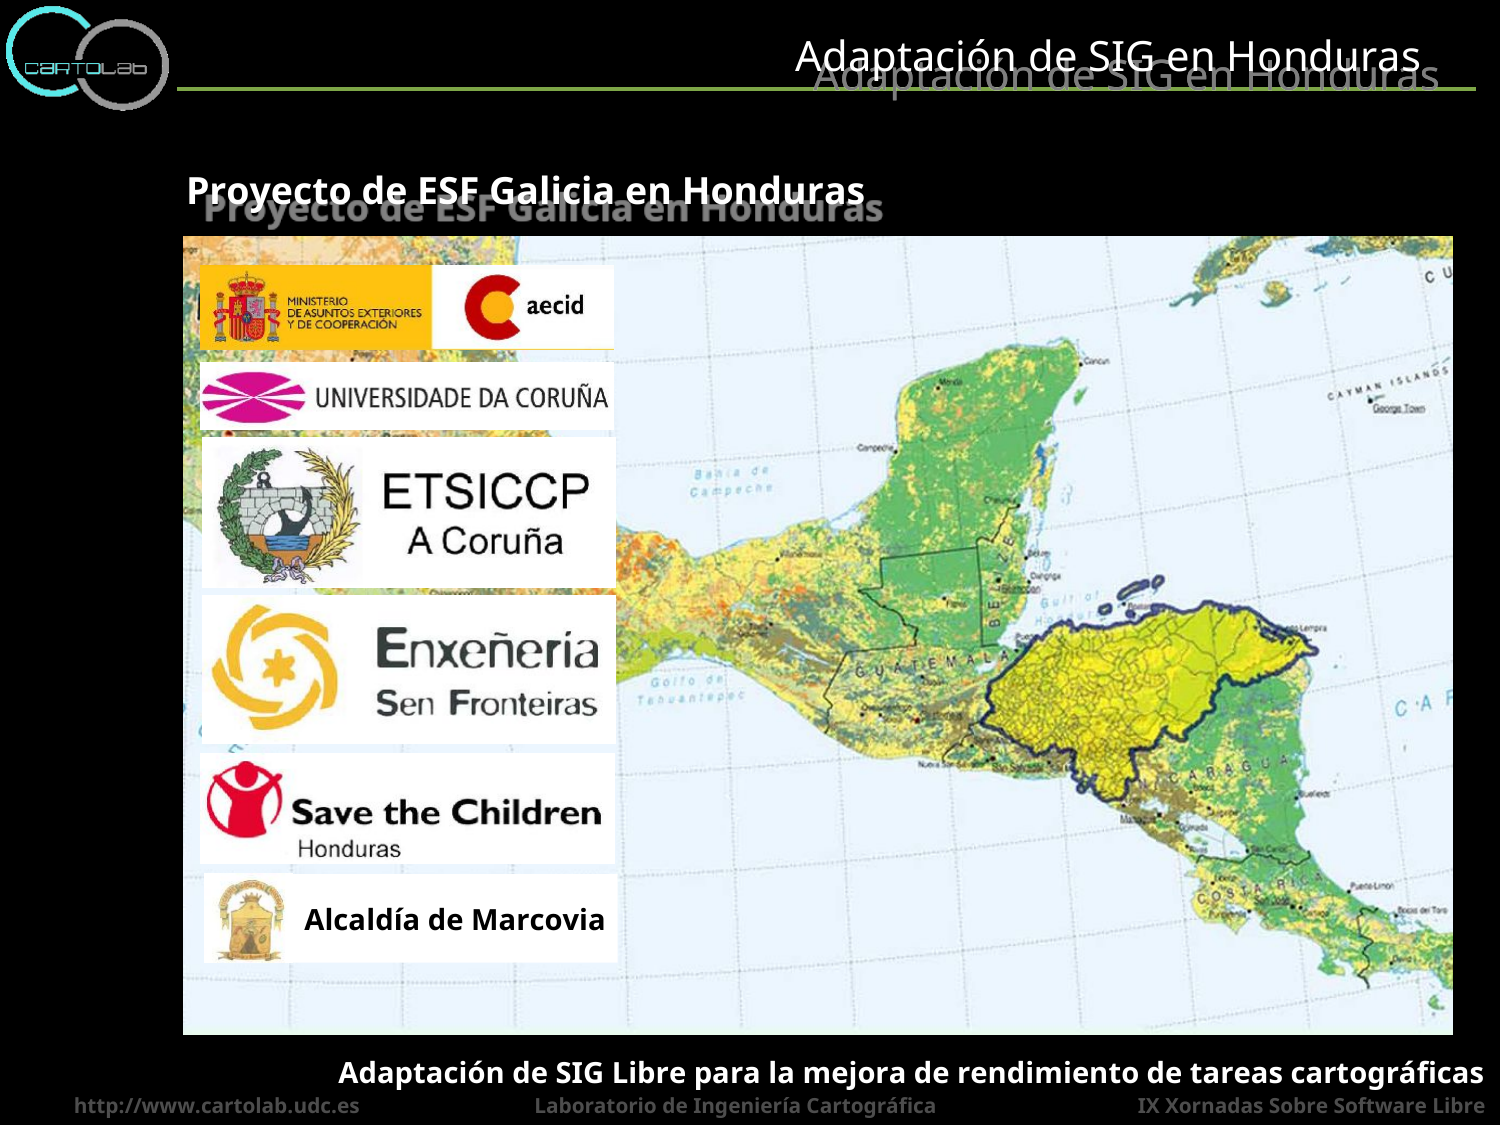

Adaptación de SIG en Honduras
Proyecto de ESF Galicia en Honduras
Alcaldía de Marcovia